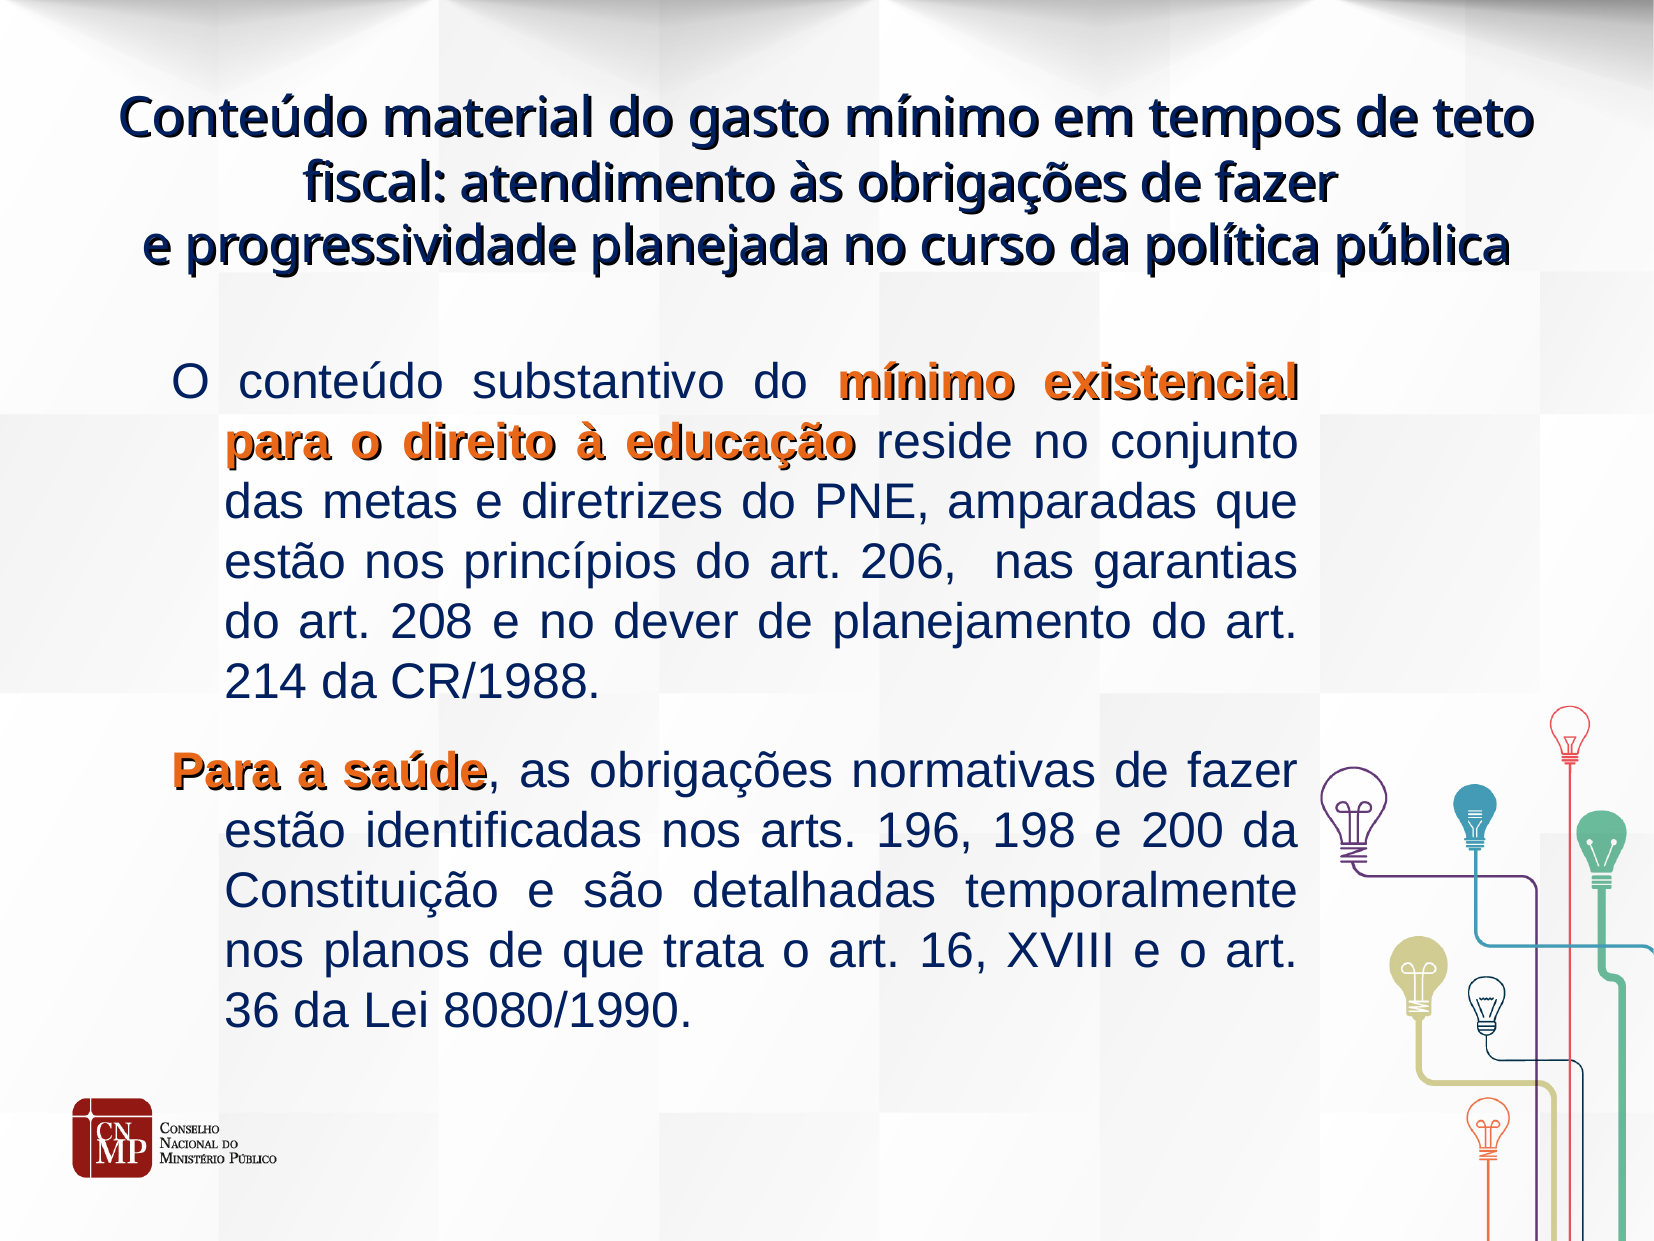

# Conteúdo material do gasto mínimo em tempos de teto fiscal: atendimento às obrigações de fazer e progressividade planejada no curso da política pública
O conteúdo substantivo do mínimo existencial para o direito à educação reside no conjunto das metas e diretrizes do PNE, amparadas que estão nos princípios do art. 206, nas garantias do art. 208 e no dever de planejamento do art. 214 da CR/1988.
Para a saúde, as obrigações normativas de fazer estão identificadas nos arts. 196, 198 e 200 da Constituição e são detalhadas temporalmente nos planos de que trata o art. 16, XVIII e o art. 36 da Lei 8080/1990.